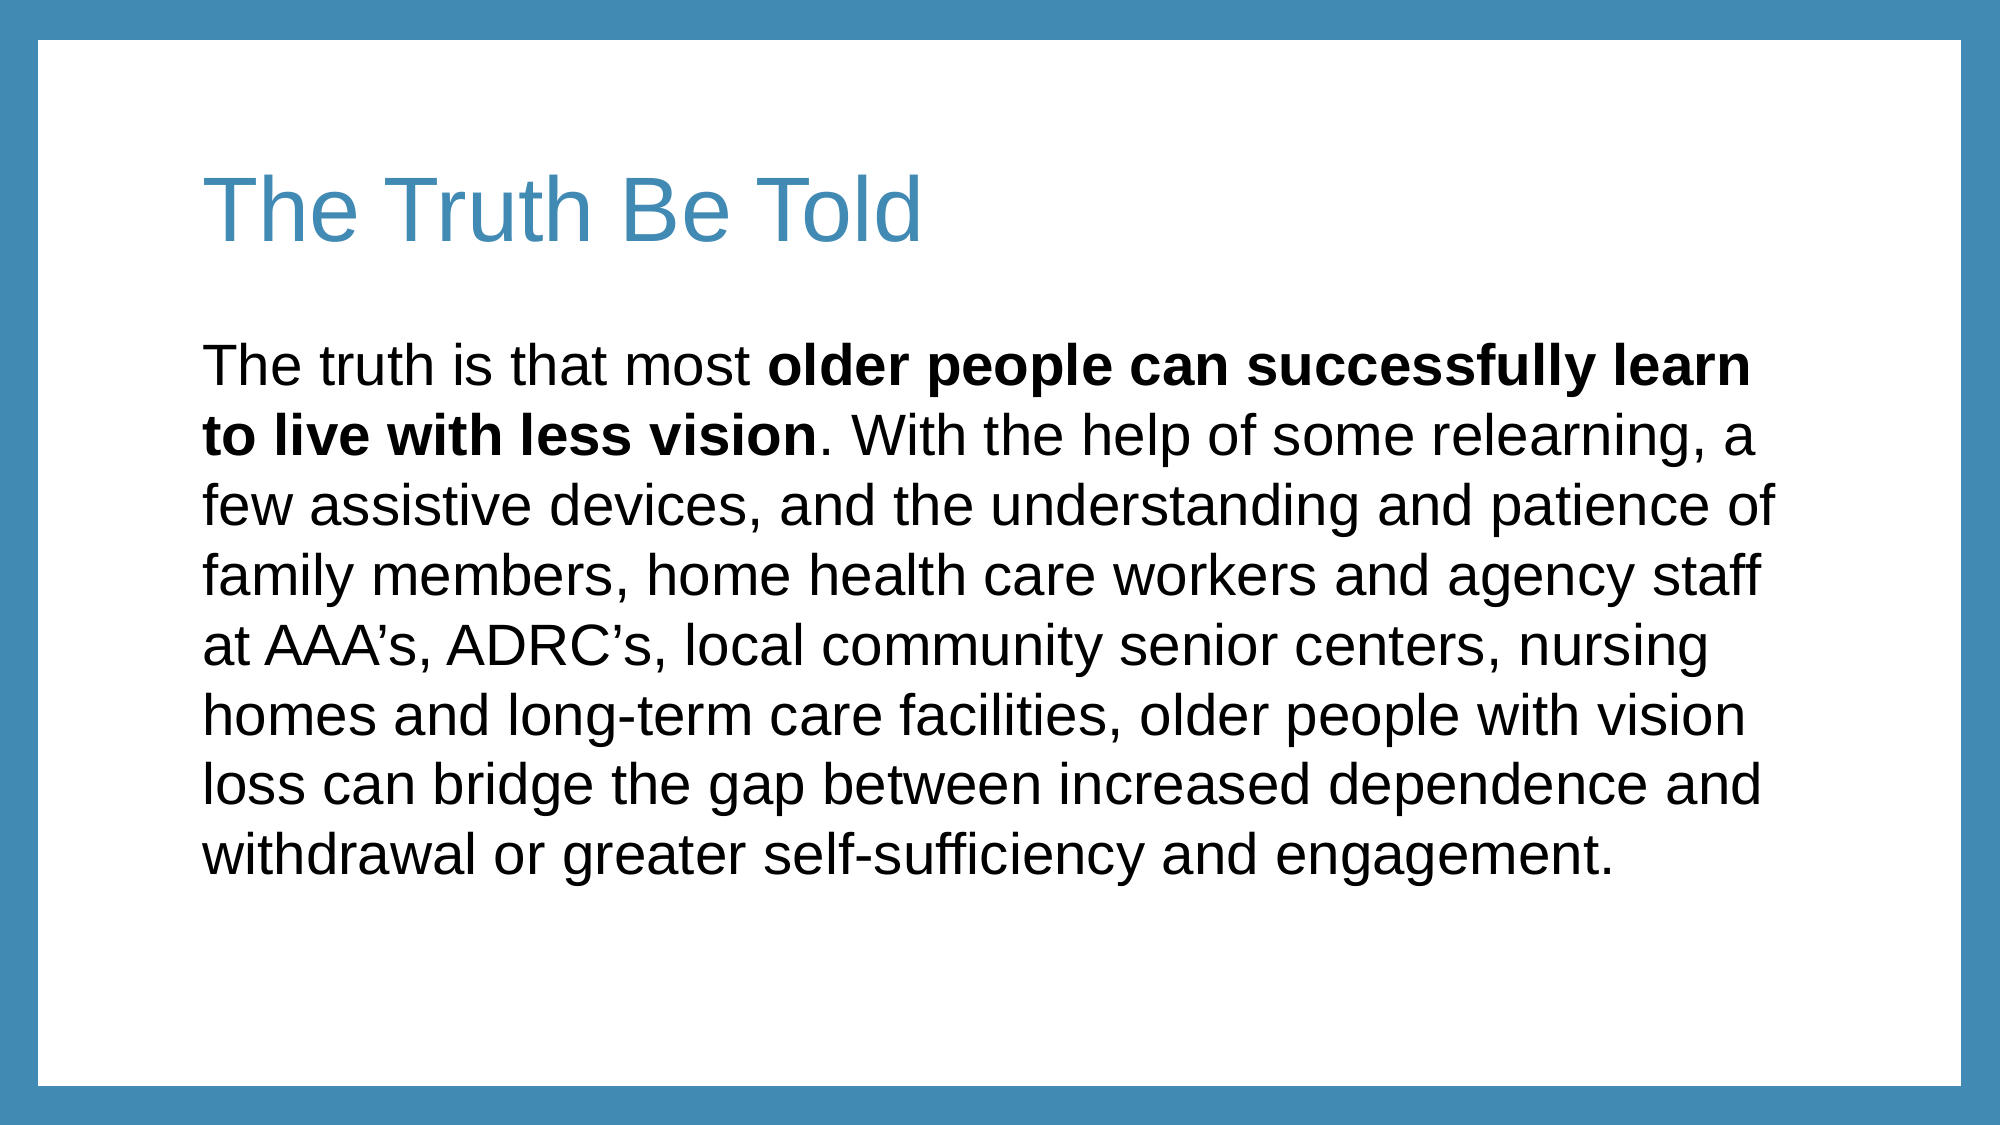

# The Truth Be Told
The truth is that most older people can successfully learn to live with less vision. With the help of some relearning, a few assistive devices, and the understanding and patience of family members, home health care workers and agency staff at AAA’s, ADRC’s, local community senior centers, nursing homes and long-term care facilities, older people with vision loss can bridge the gap between increased dependence and withdrawal or greater self-sufficiency and engagement.